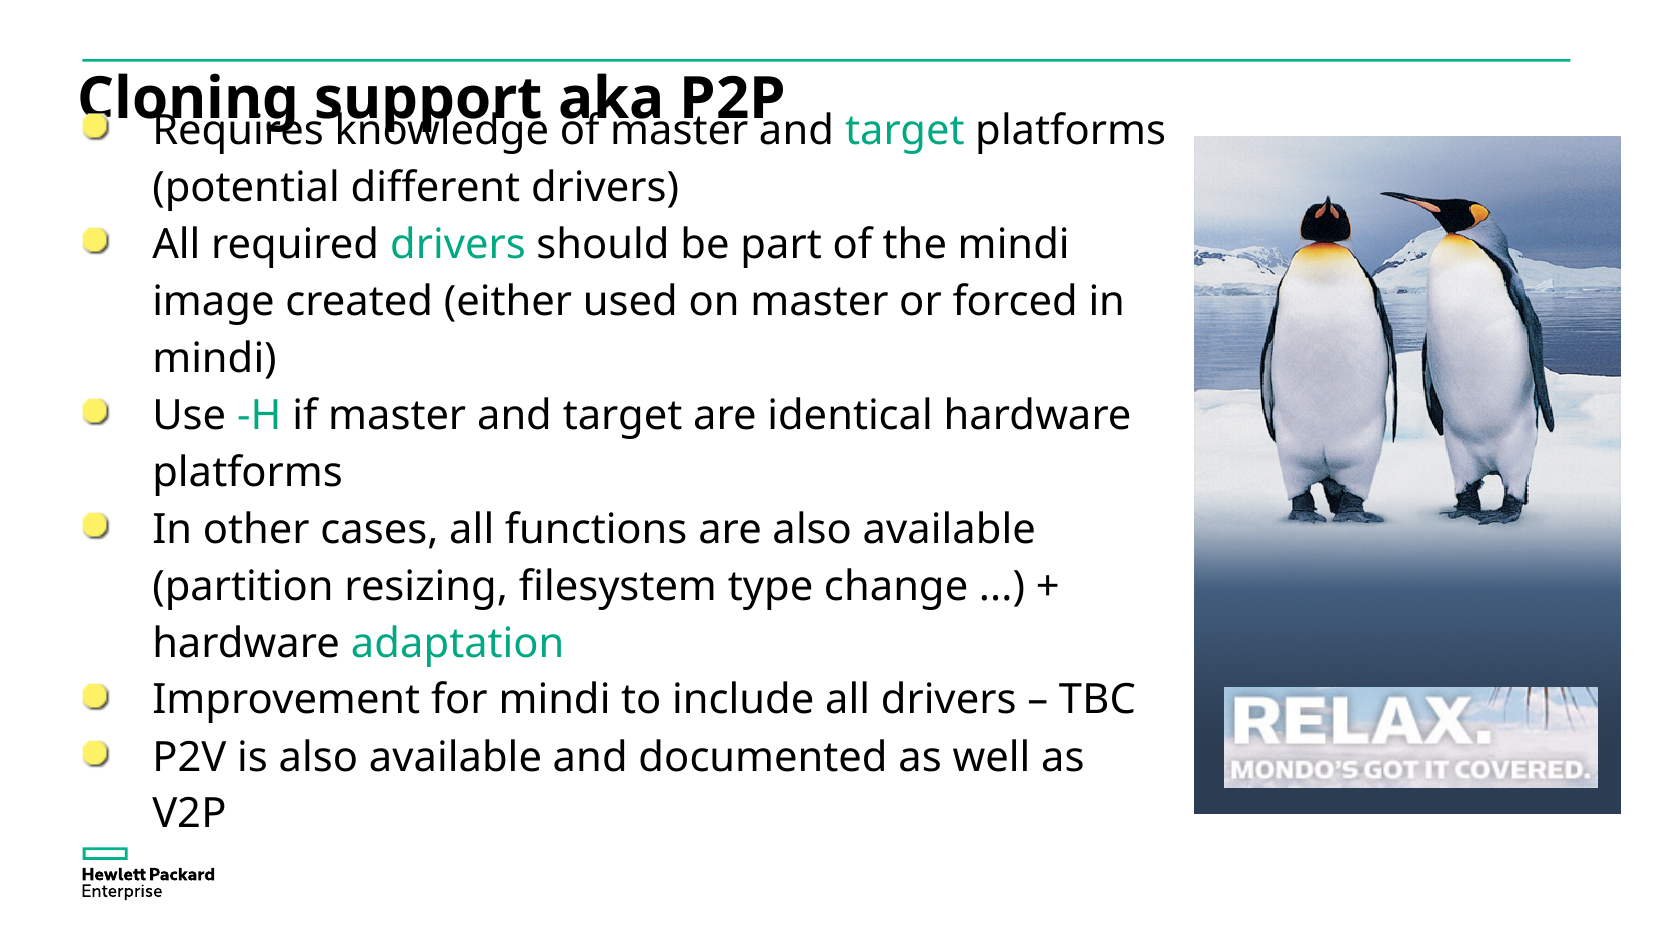

Cloning support aka P2P
Requires knowledge of master and target platforms (potential different drivers)
All required drivers should be part of the mindi image created (either used on master or forced in mindi)
Use -H if master and target are identical hardware platforms
In other cases, all functions are also available (partition resizing, filesystem type change ...) + hardware adaptation
Improvement for mindi to include all drivers – TBC
P2V is also available and documented as well as V2P